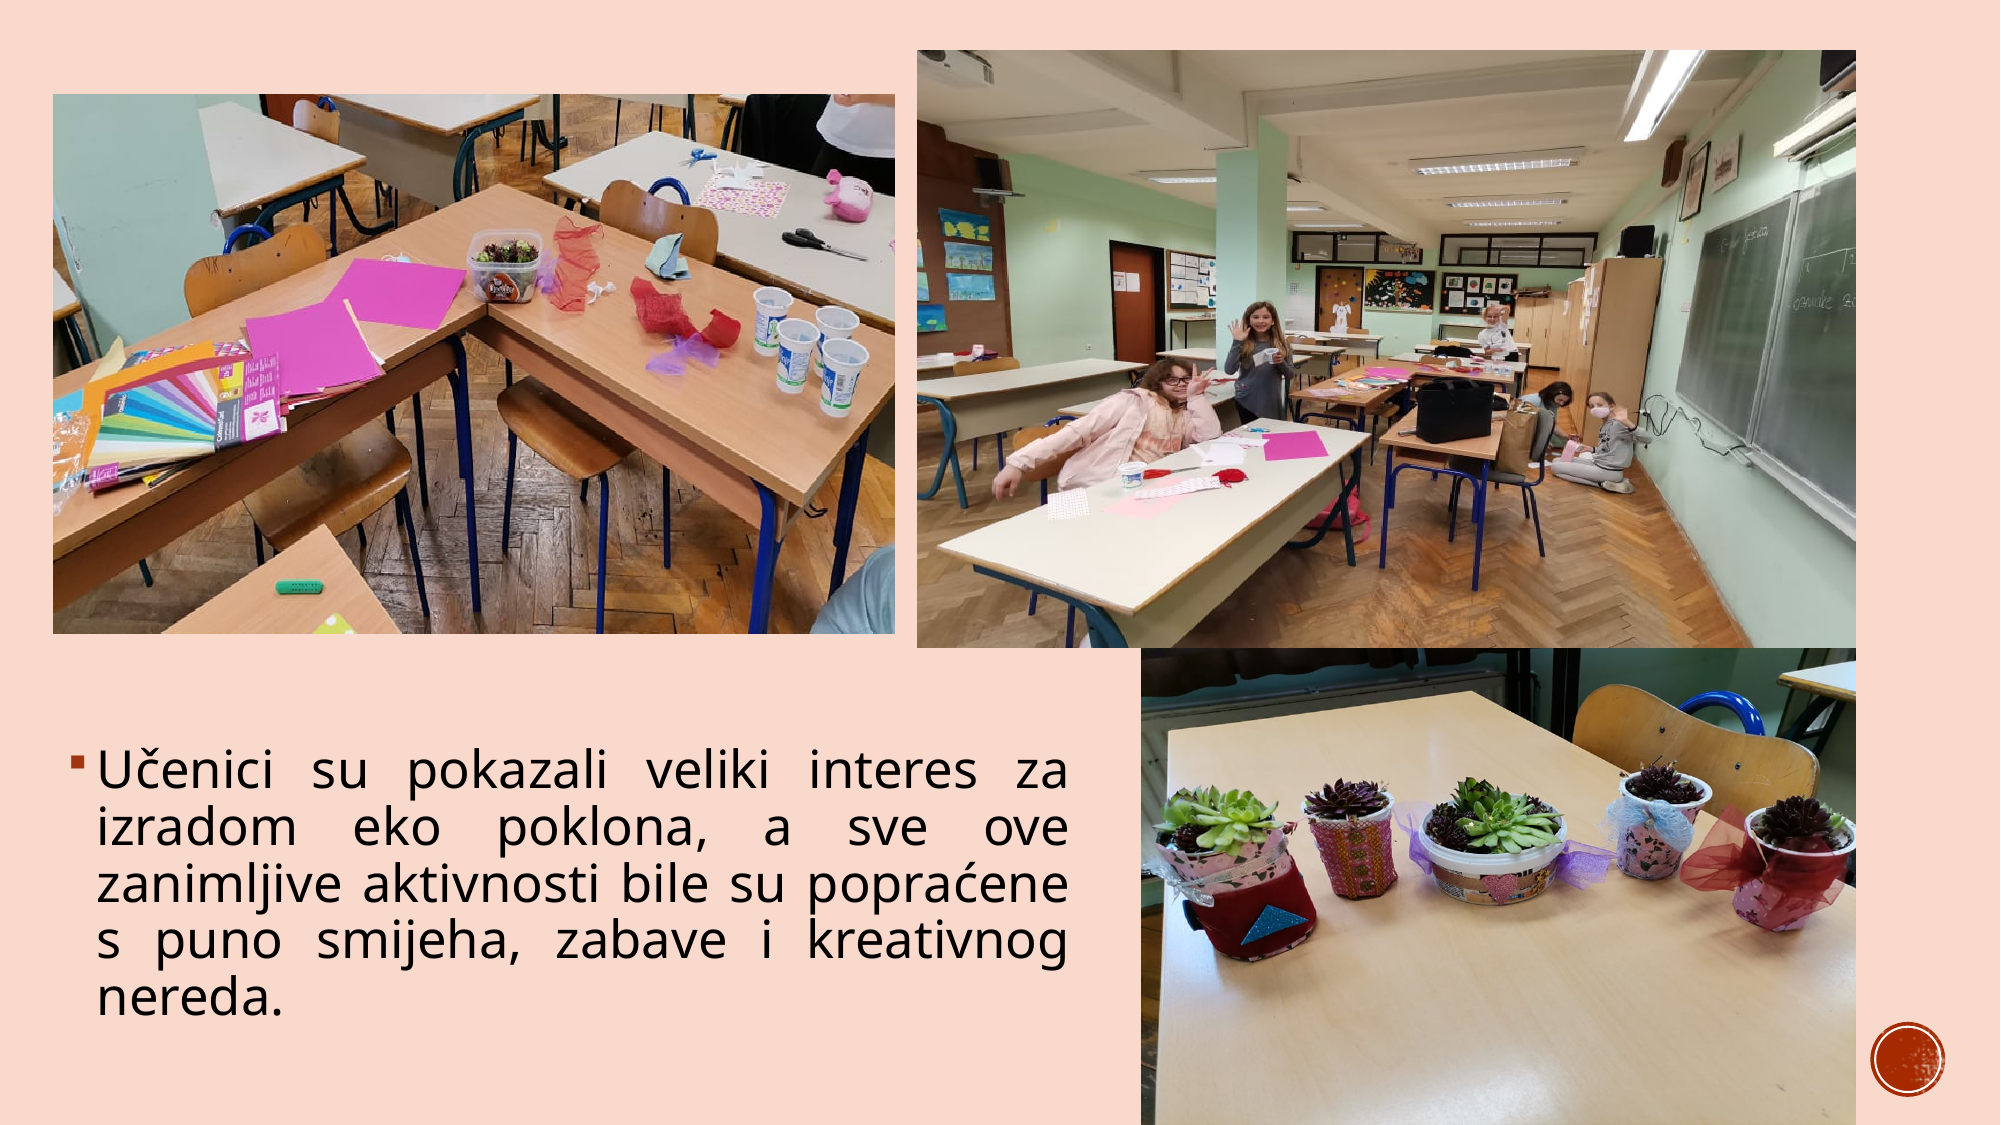

Učenici su pokazali veliki interes za izradom eko poklona, a sve ove zanimljive aktivnosti bile su popraćene s puno smijeha, zabave i kreativnog nereda.